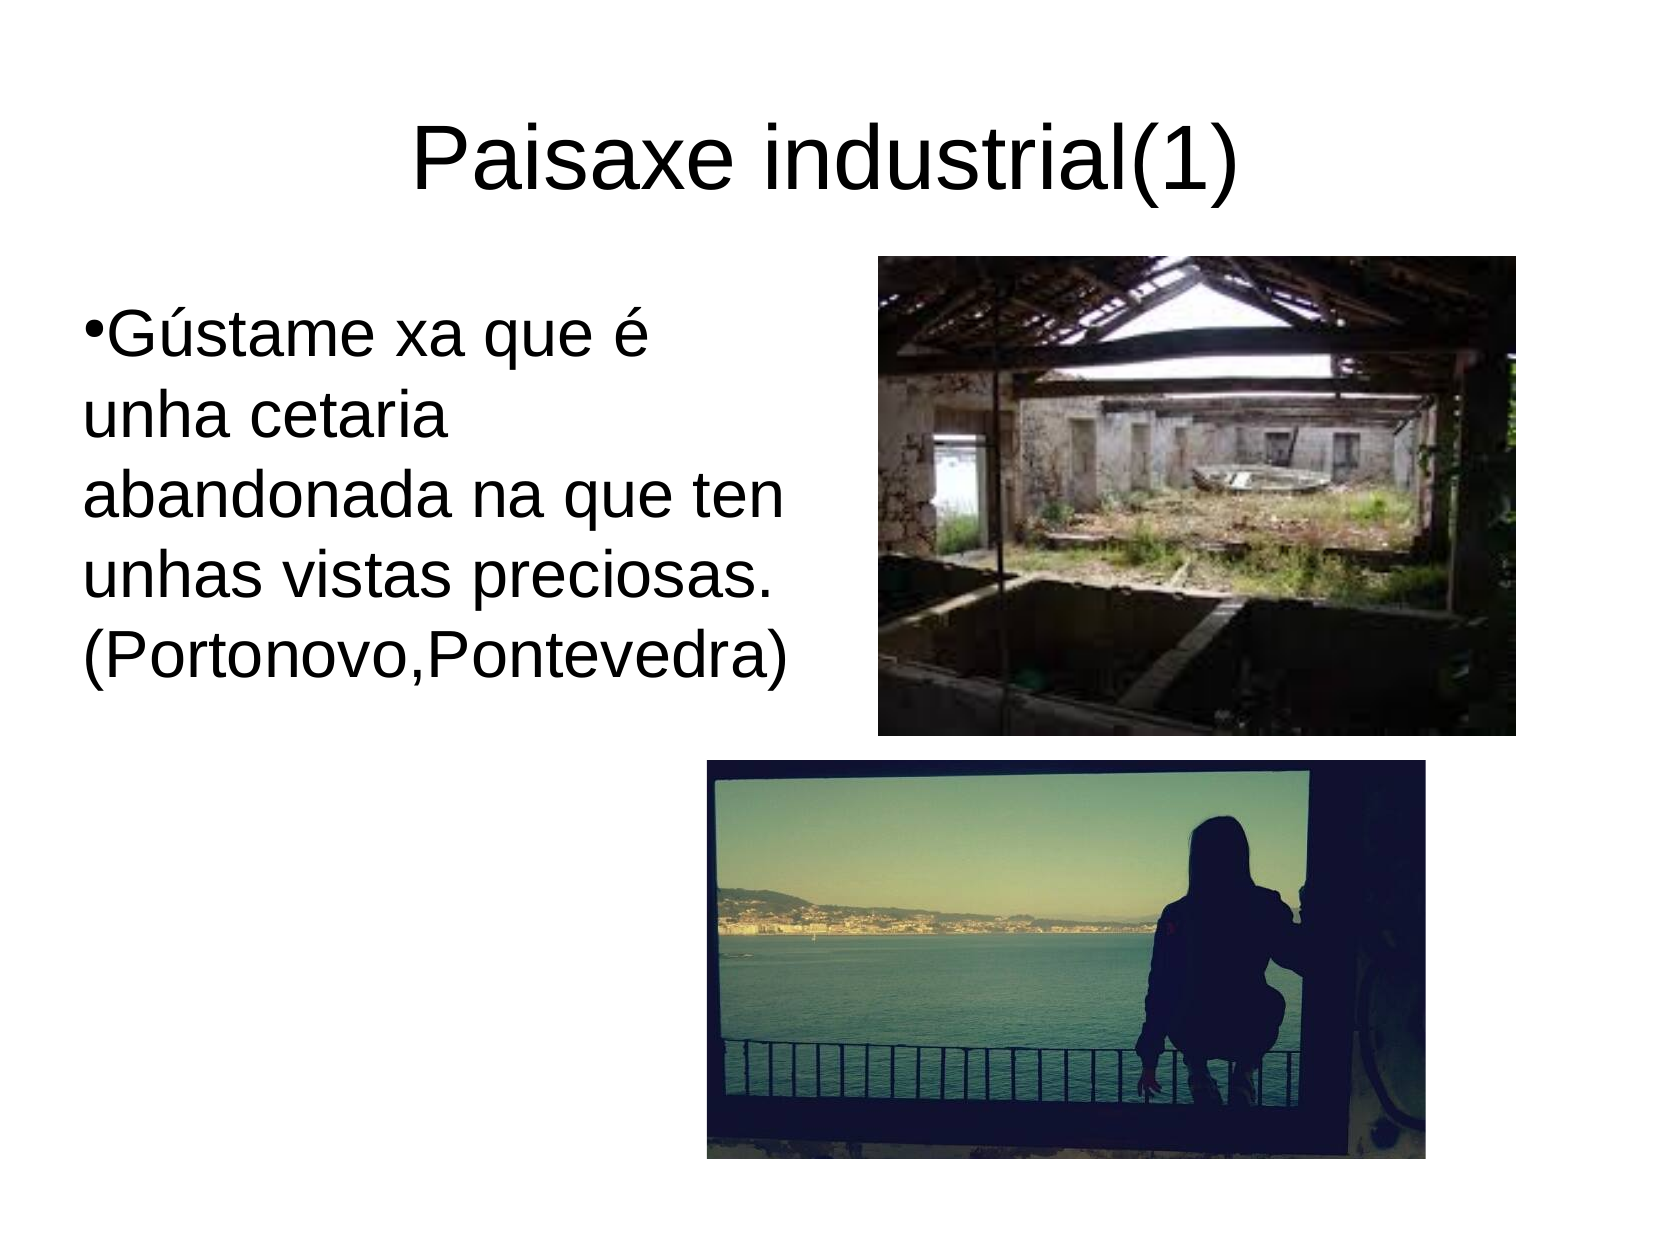

# Paisaxe industrial(1)
Gústame xa que é unha cetaria abandonada na que ten unhas vistas preciosas.(Portonovo,Pontevedra)